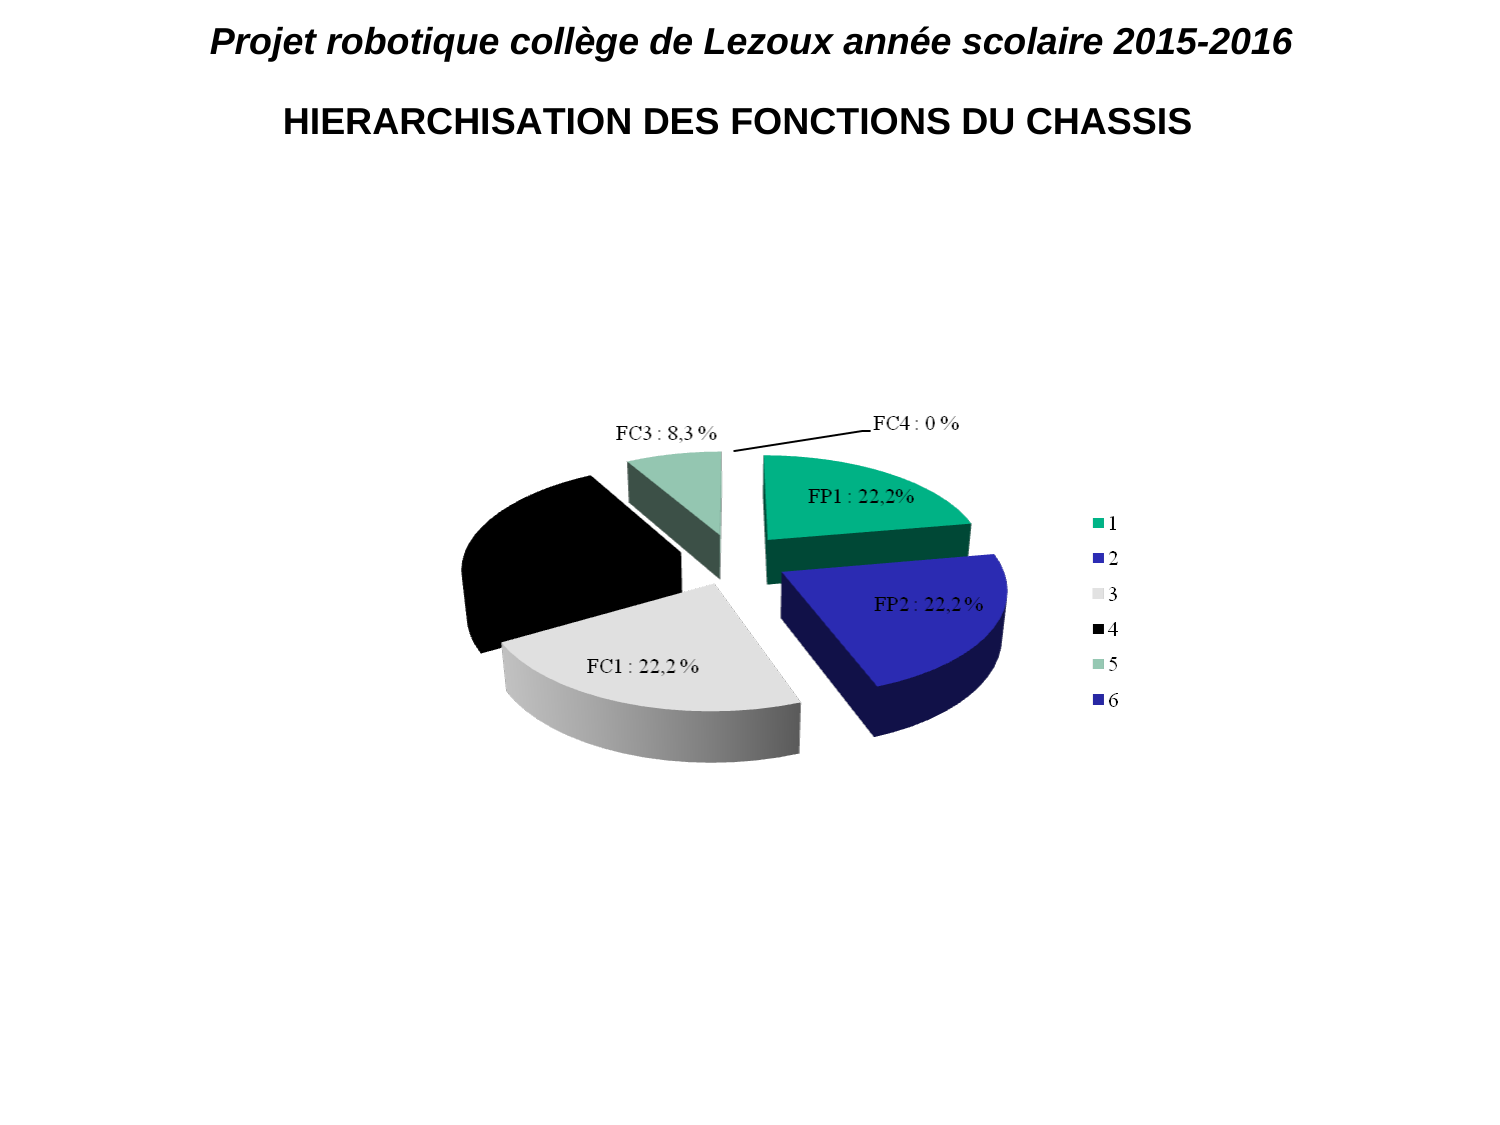

Projet robotique collège de Lezoux année scolaire 2015-2016
# HIERARCHISATION DES FONCTIONS DU CHASSIS